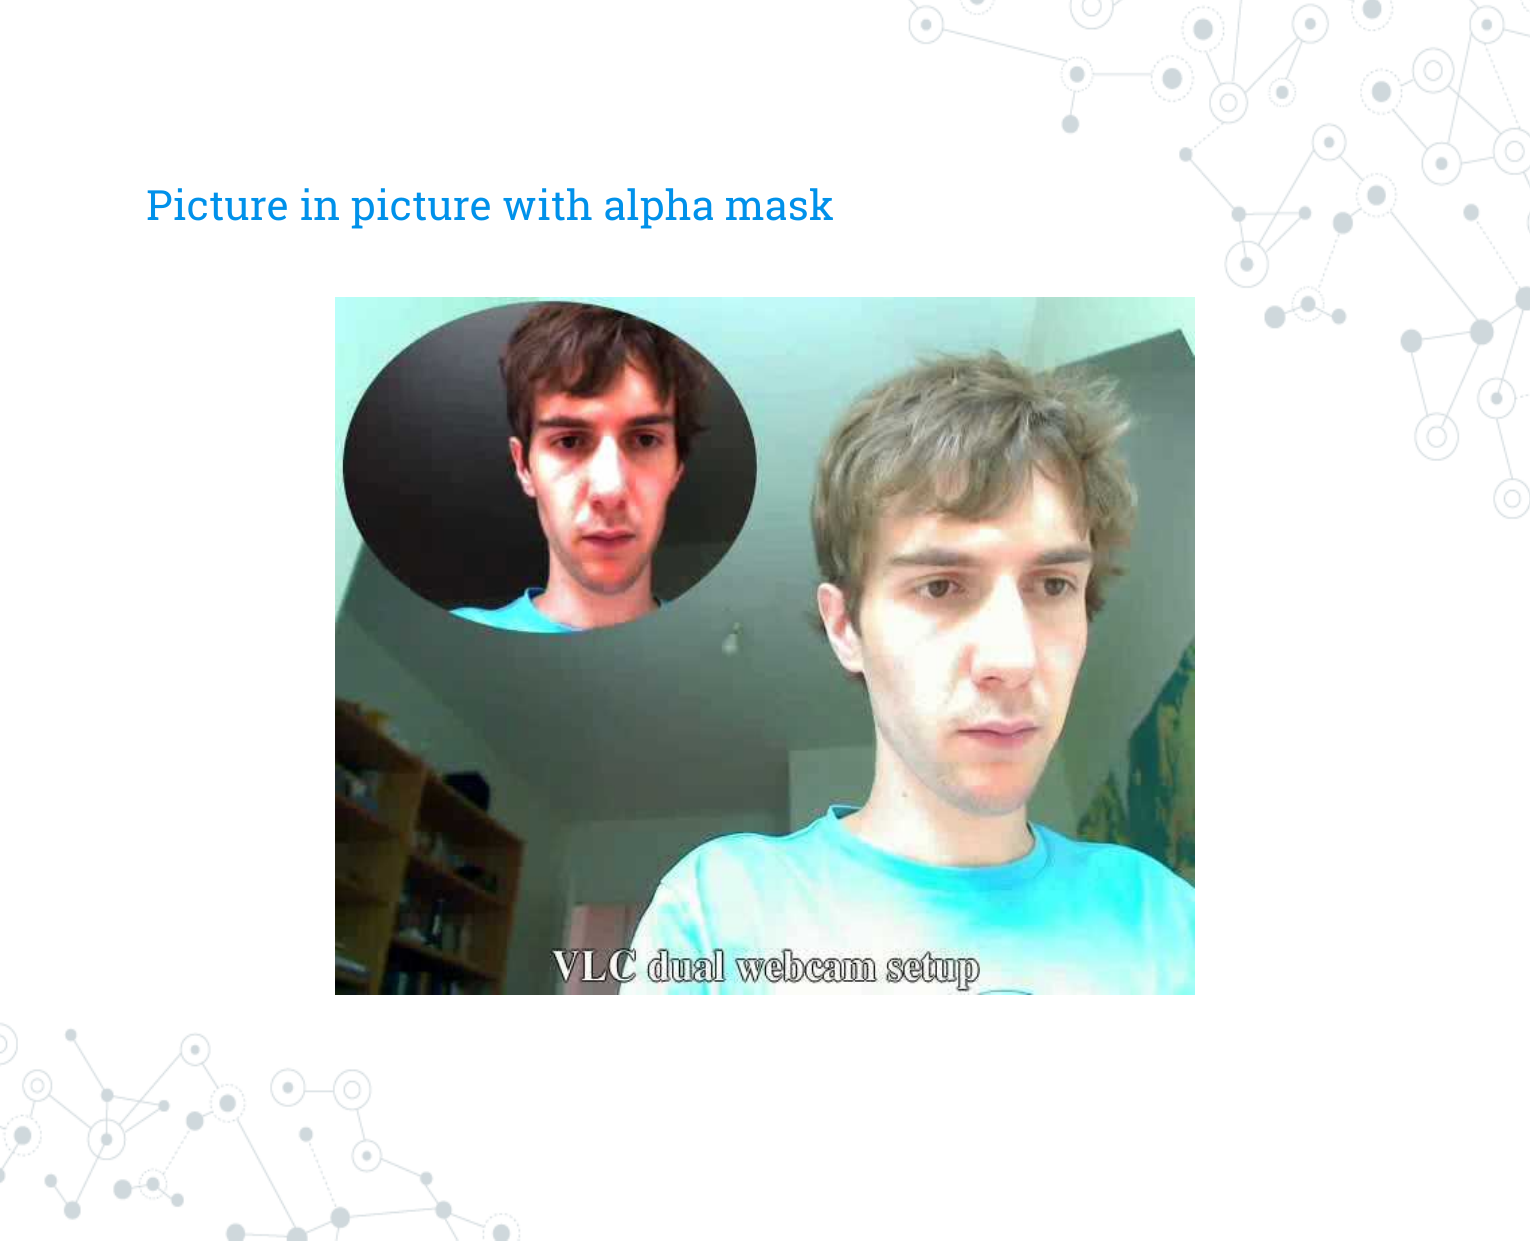

# Picture in picture with alpha mask